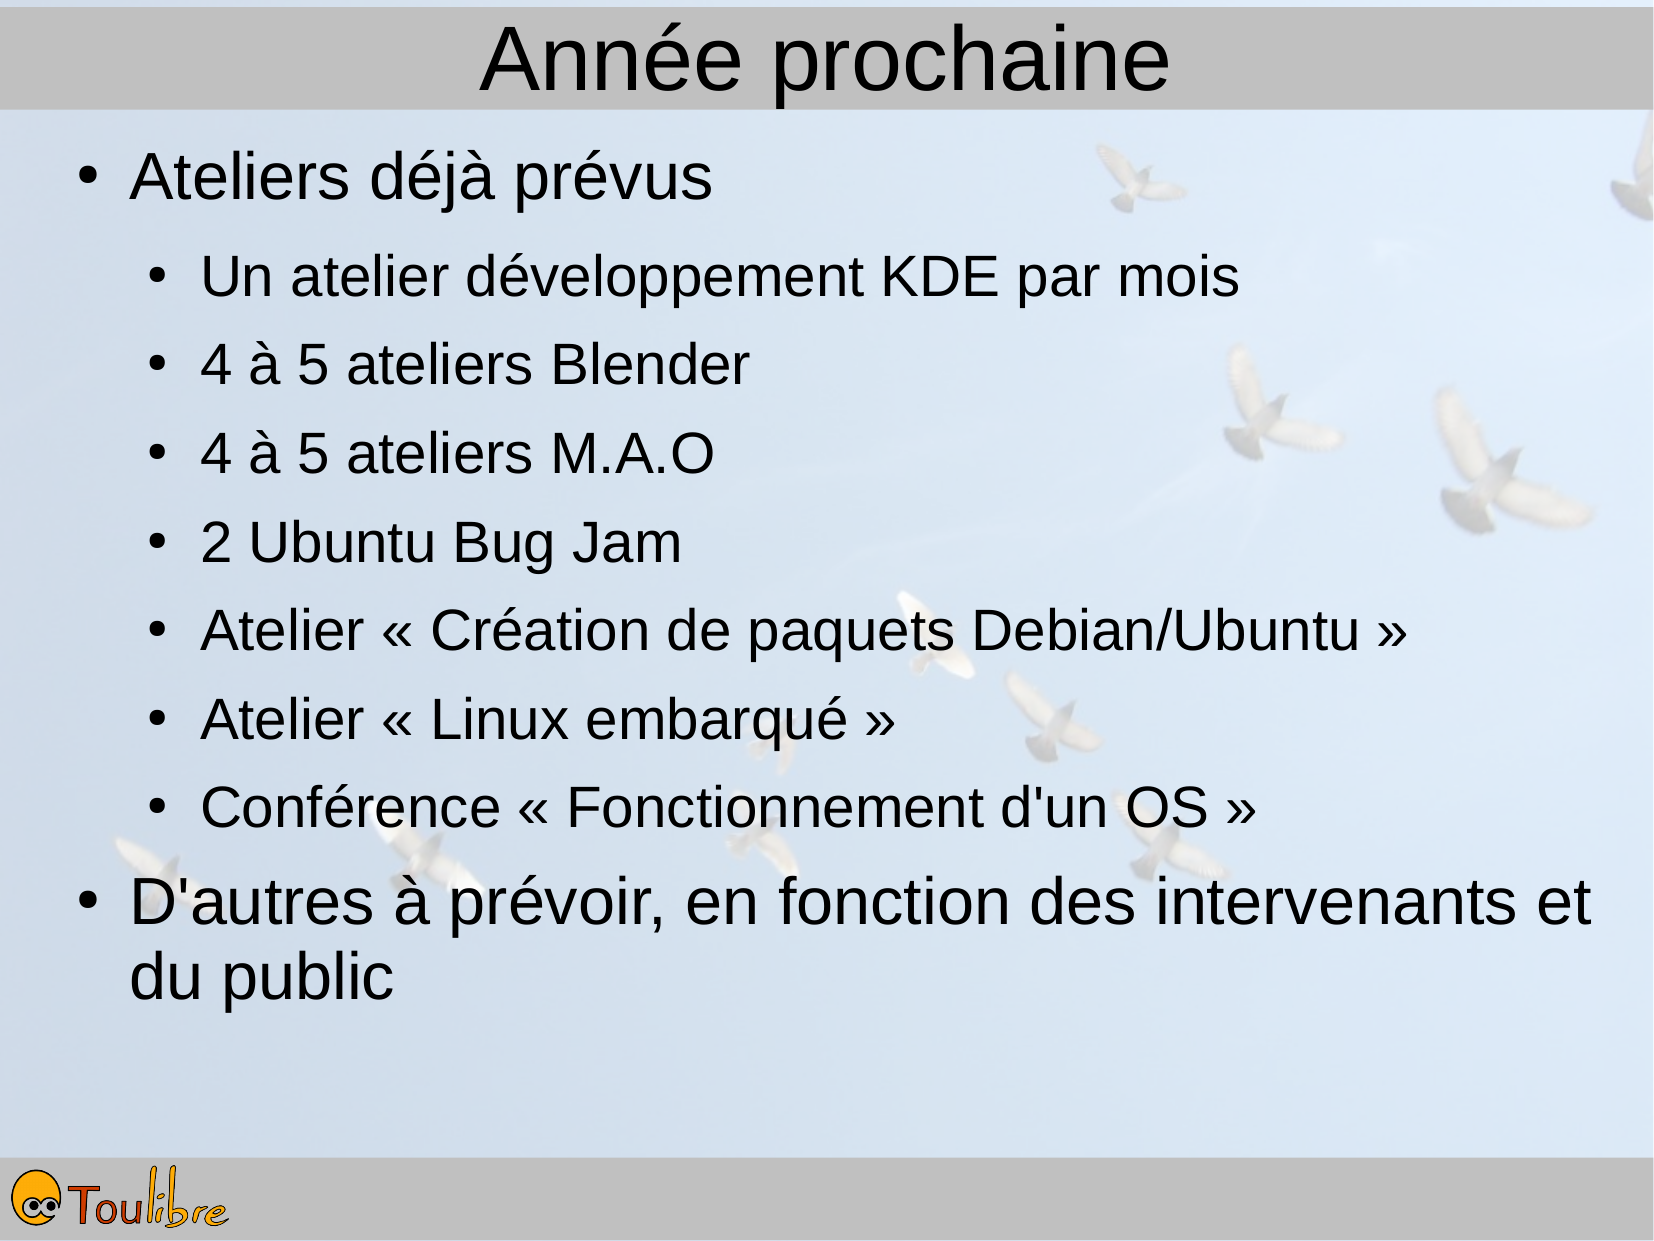

# Année prochaine
Ateliers déjà prévus
Un atelier développement KDE par mois
4 à 5 ateliers Blender
4 à 5 ateliers M.A.O
2 Ubuntu Bug Jam
Atelier « Création de paquets Debian/Ubuntu »
Atelier « Linux embarqué »
Conférence « Fonctionnement d'un OS »
D'autres à prévoir, en fonction des intervenants et du public